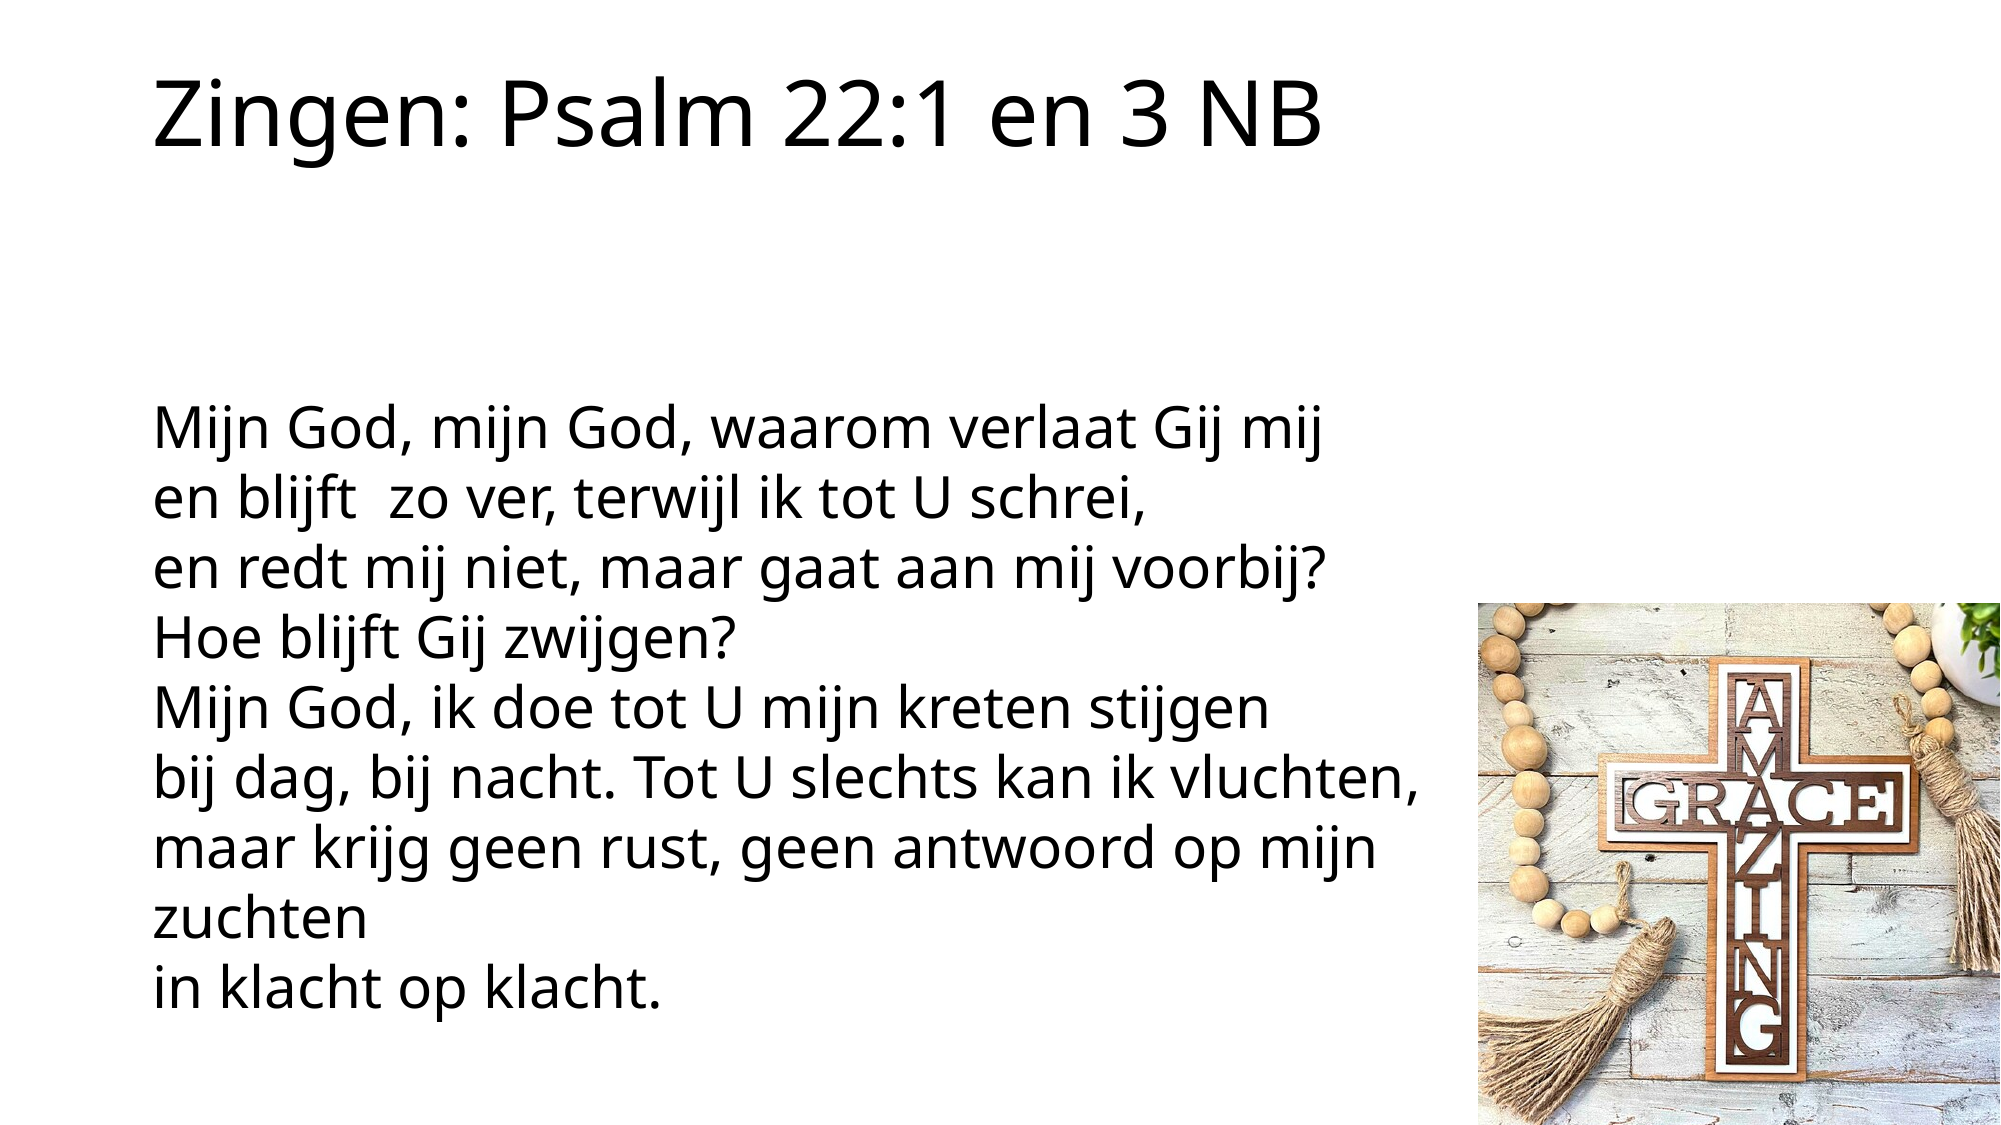

# Zingen: Psalm 22:1 en 3 NB
Mijn God, mijn God, waarom verlaat Gij mij
en blijft zo ver, terwijl ik tot U schrei,
en redt mij niet, maar gaat aan mij voorbij?
Hoe blijft Gij zwijgen?
Mijn God, ik doe tot U mijn kreten stijgen
bij dag, bij nacht. Tot U slechts kan ik vluchten,
maar krijg geen rust, geen antwoord op mijn zuchten
in klacht op klacht.